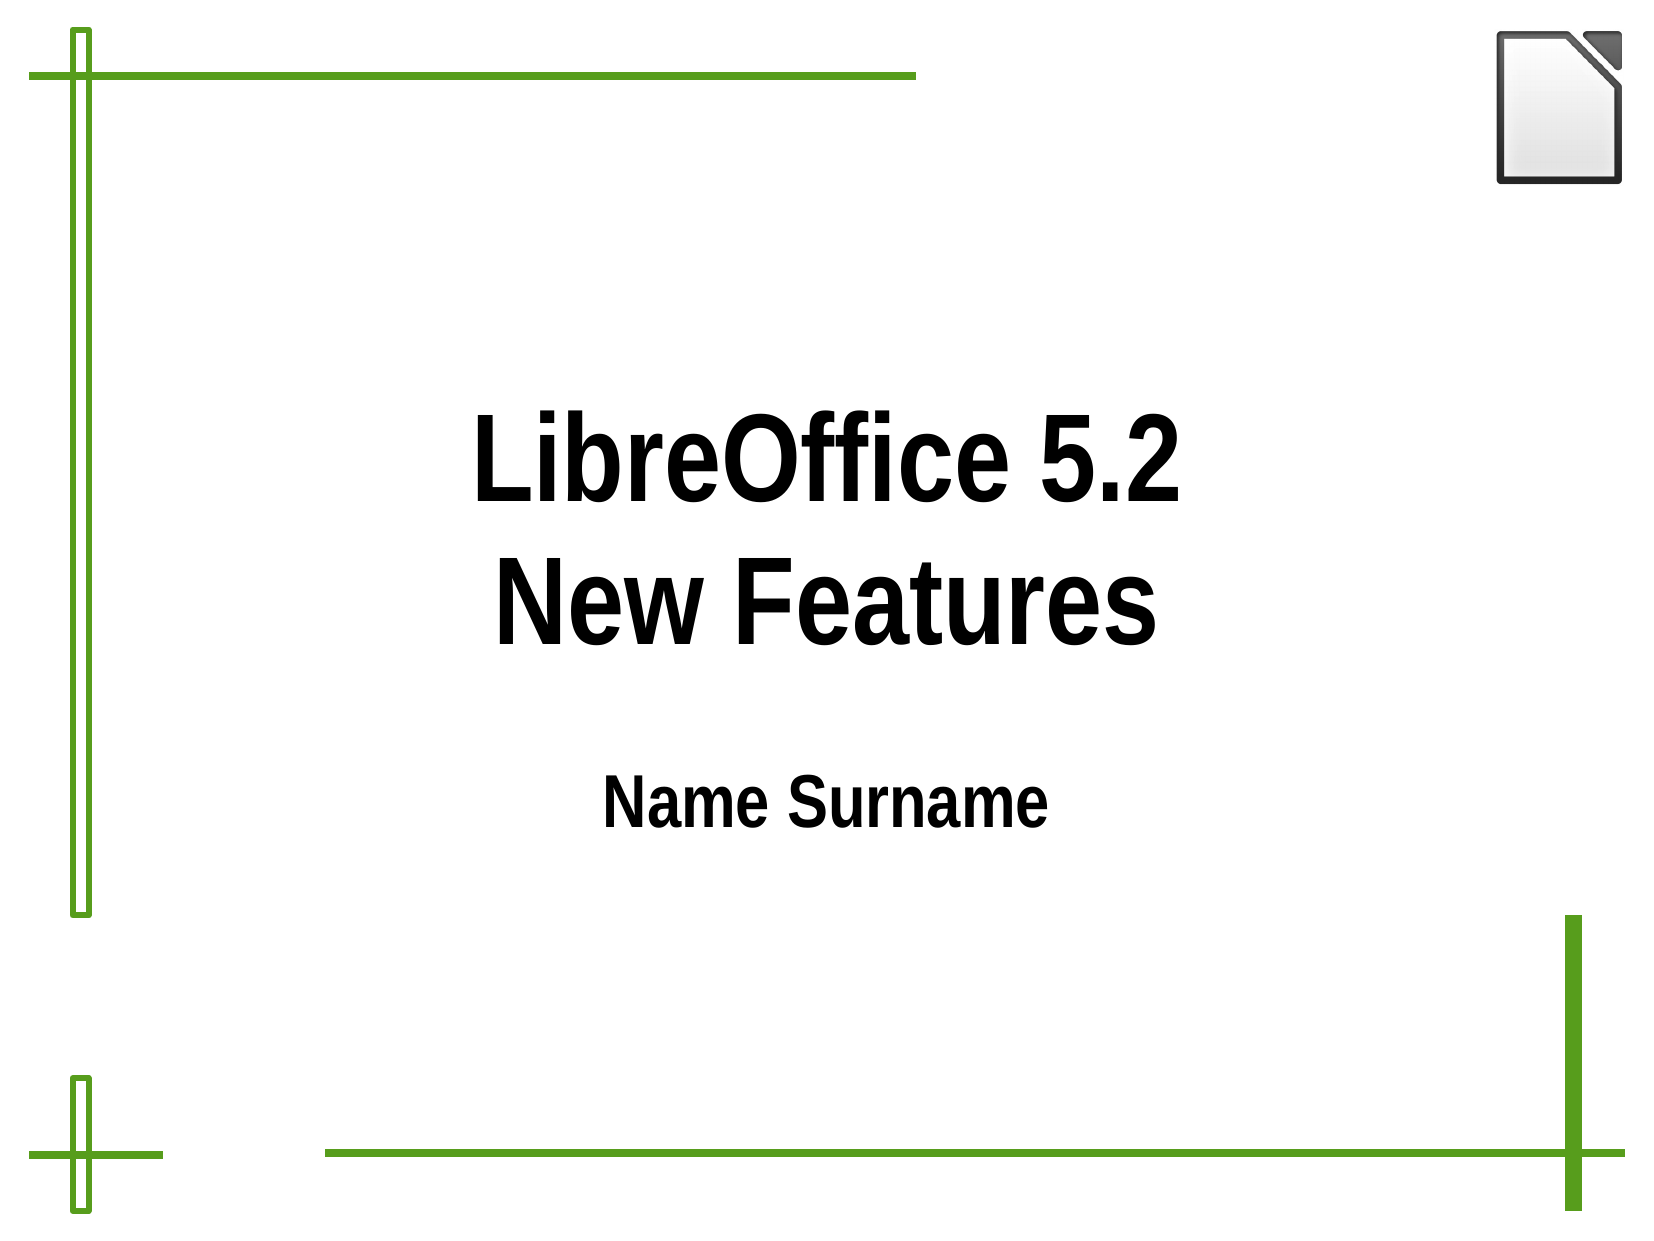

# LibreOffice 5.2
New Features
Name Surname